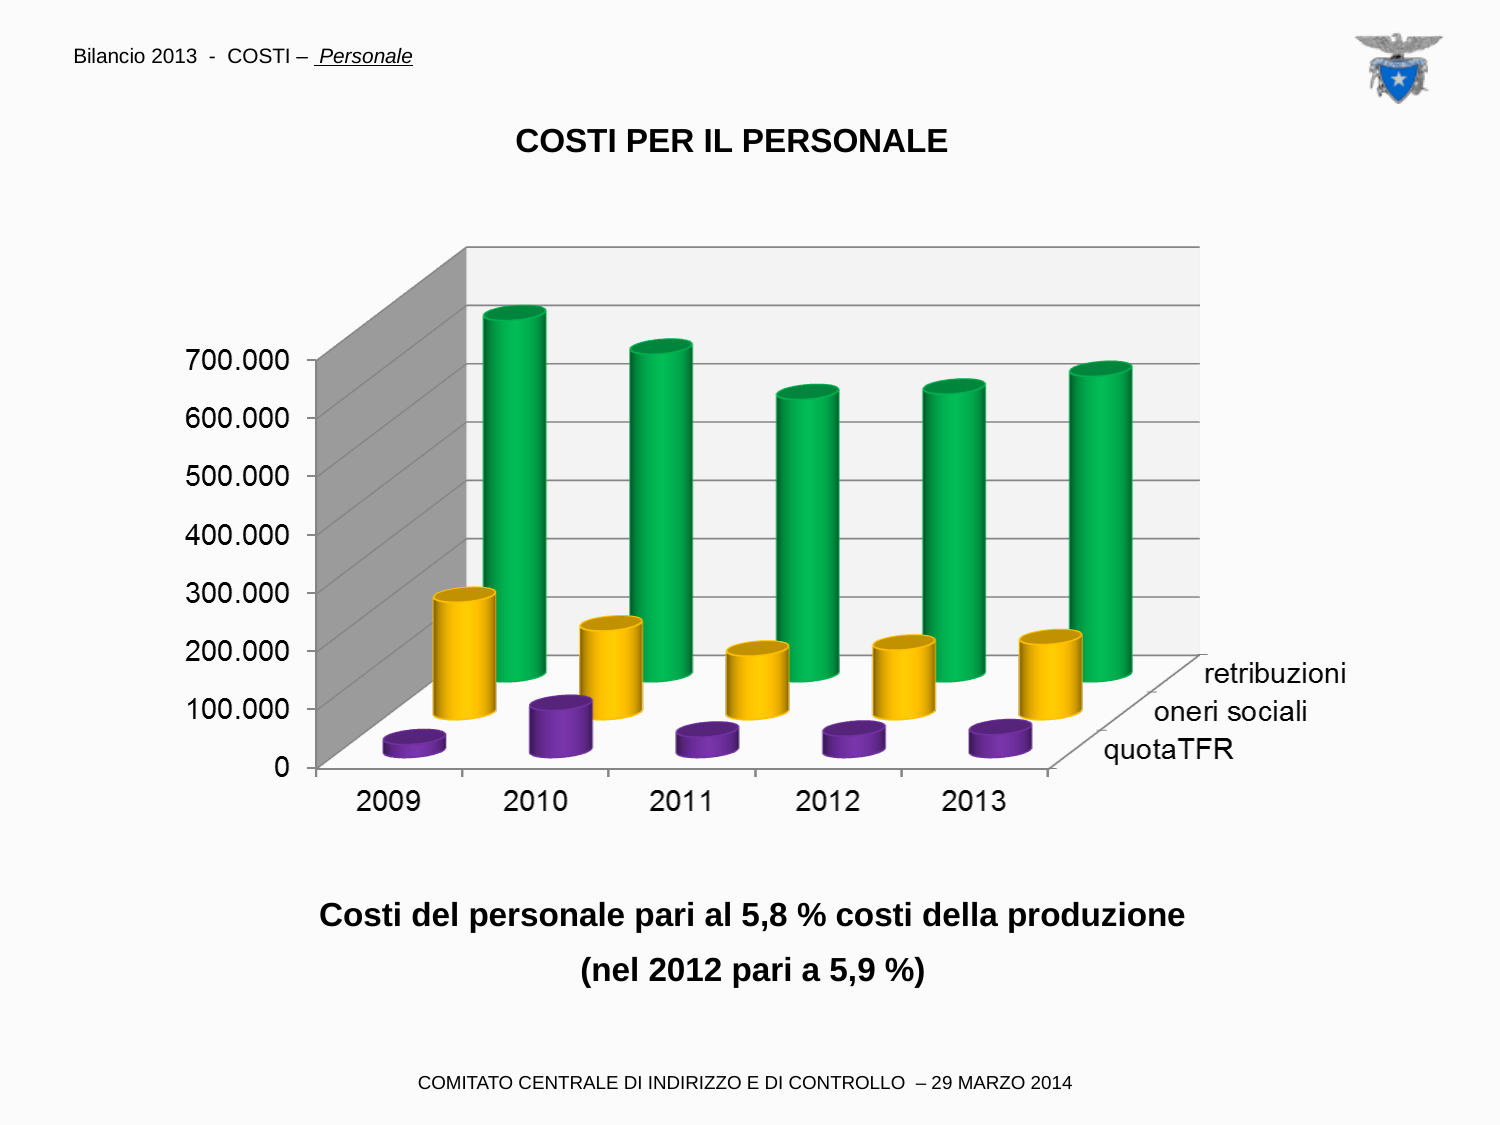

Bilancio 2013 - COSTI – Personale
COSTI PER IL PERSONALE
Costi del personale pari al 5,8 % costi della produzione
(nel 2012 pari a 5,9 %)
COMITATO CENTRALE DI INDIRIZZO E DI CONTROLLO – 29 MARZO 2014